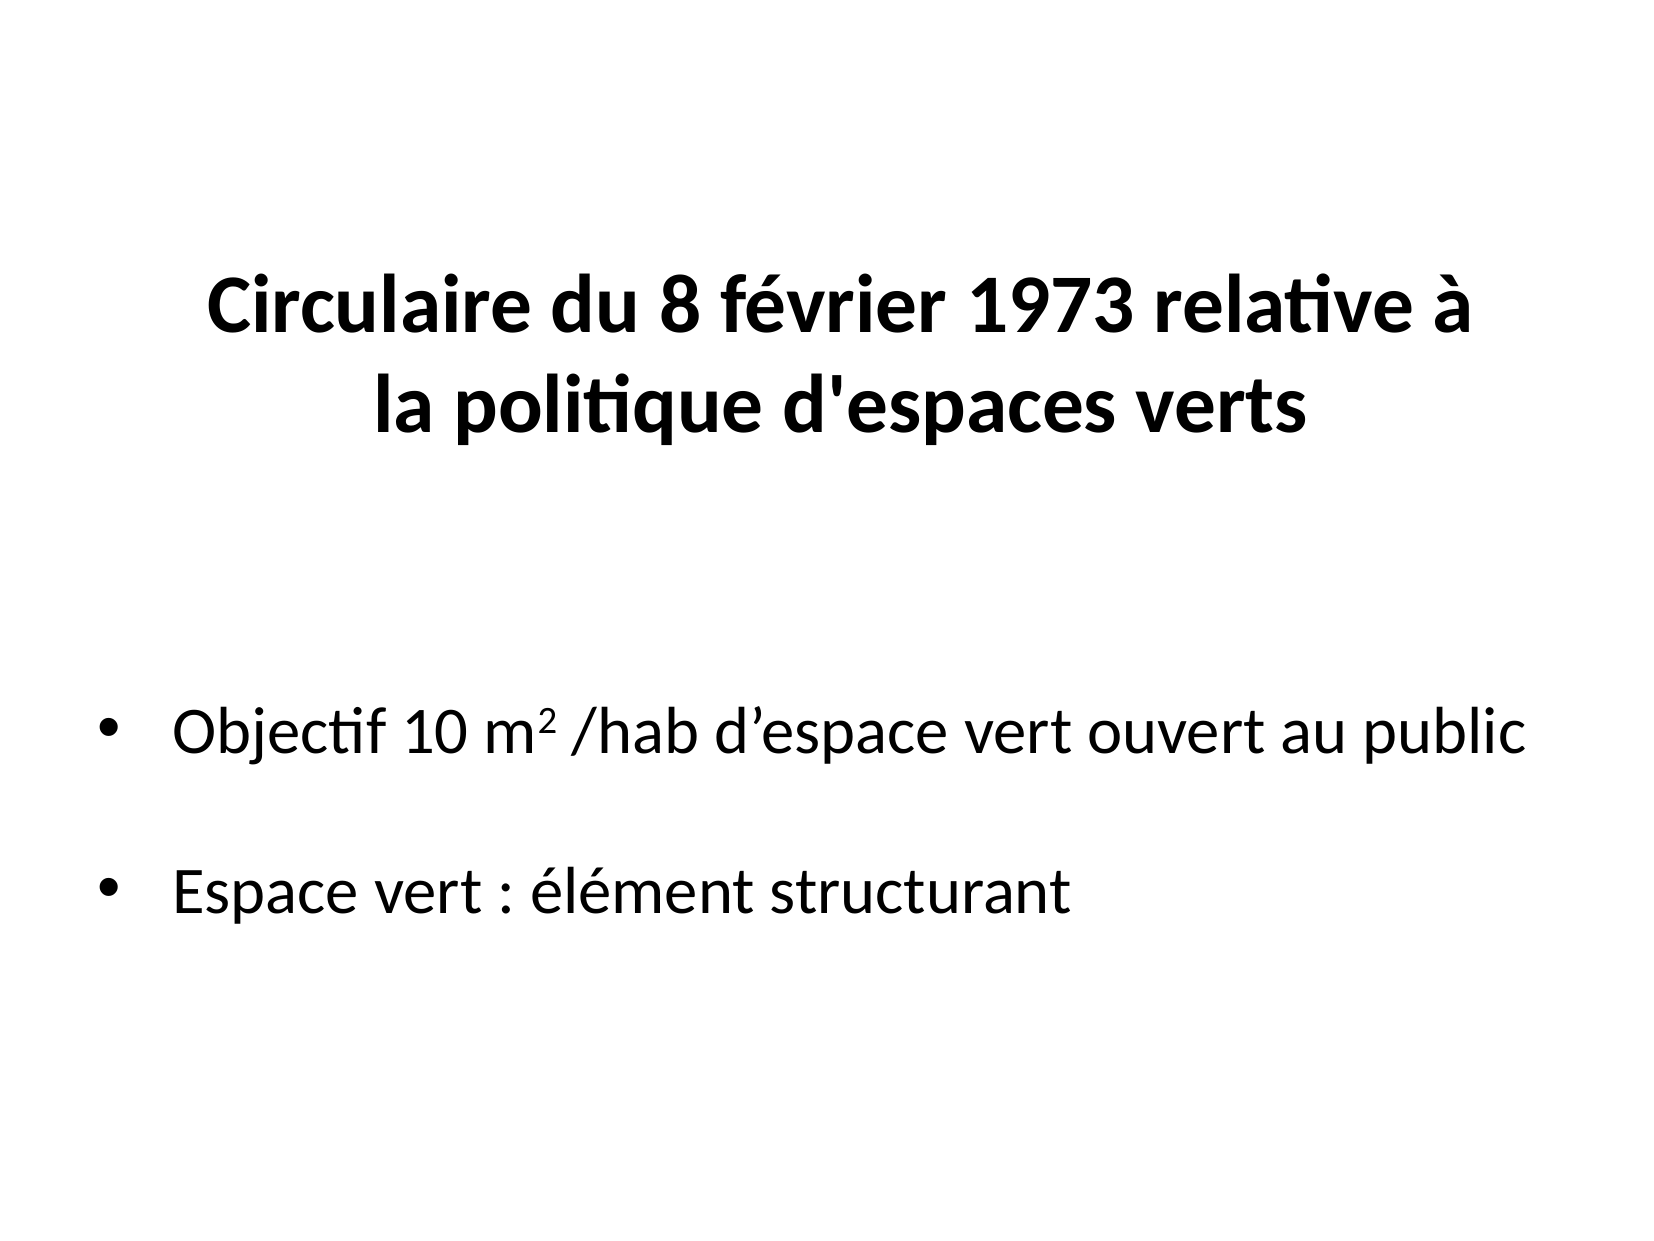

Circulaire du 8 février 1973 relative à
la politique d'espaces verts
Objectif 10 m2 /hab d’espace vert ouvert au public
Espace vert : élément structurant